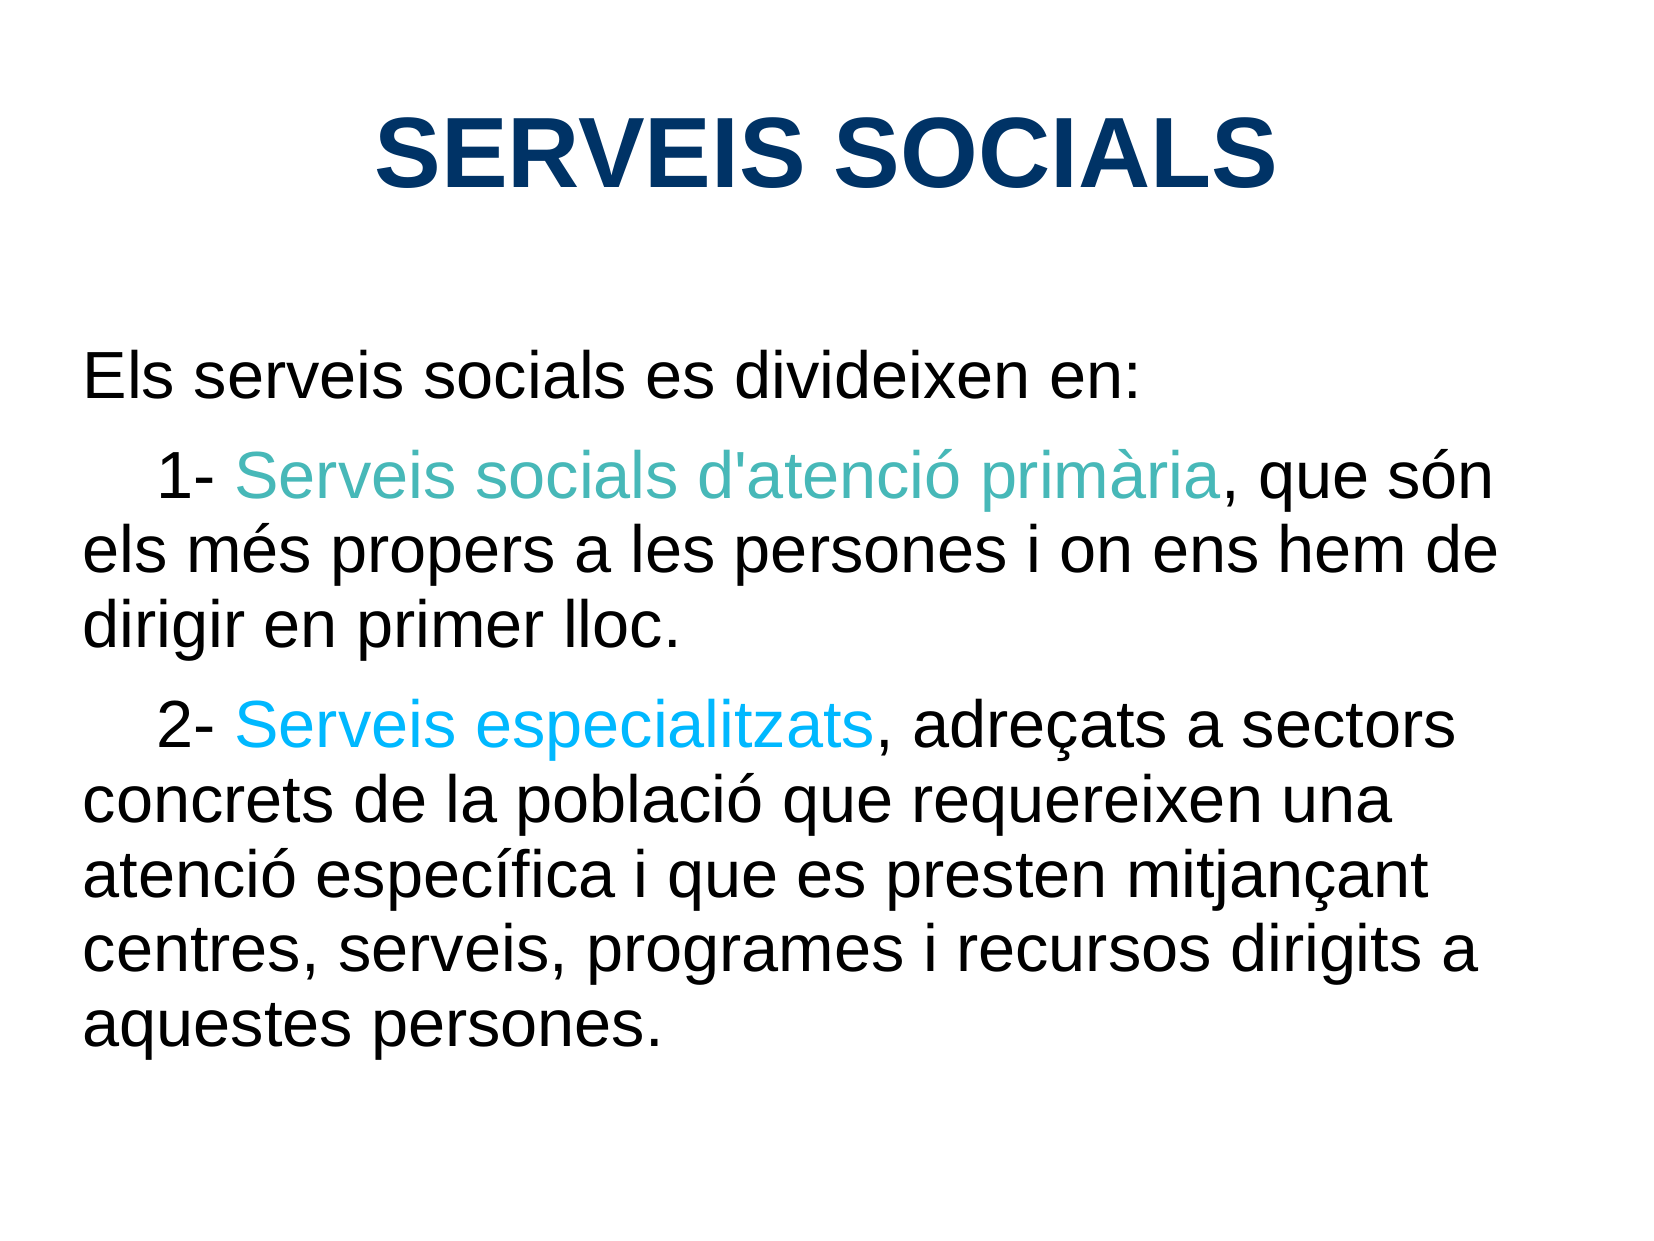

# SERVEIS SOCIALS
Els serveis socials es divideixen en:
	1- Serveis socials d'atenció primària, que són els més propers a les persones i on ens hem de dirigir en primer lloc.
 2- Serveis especialitzats, adreçats a sectors concrets de la població que requereixen una atenció específica i que es presten mitjançant centres, serveis, programes i recursos dirigits a aquestes persones.